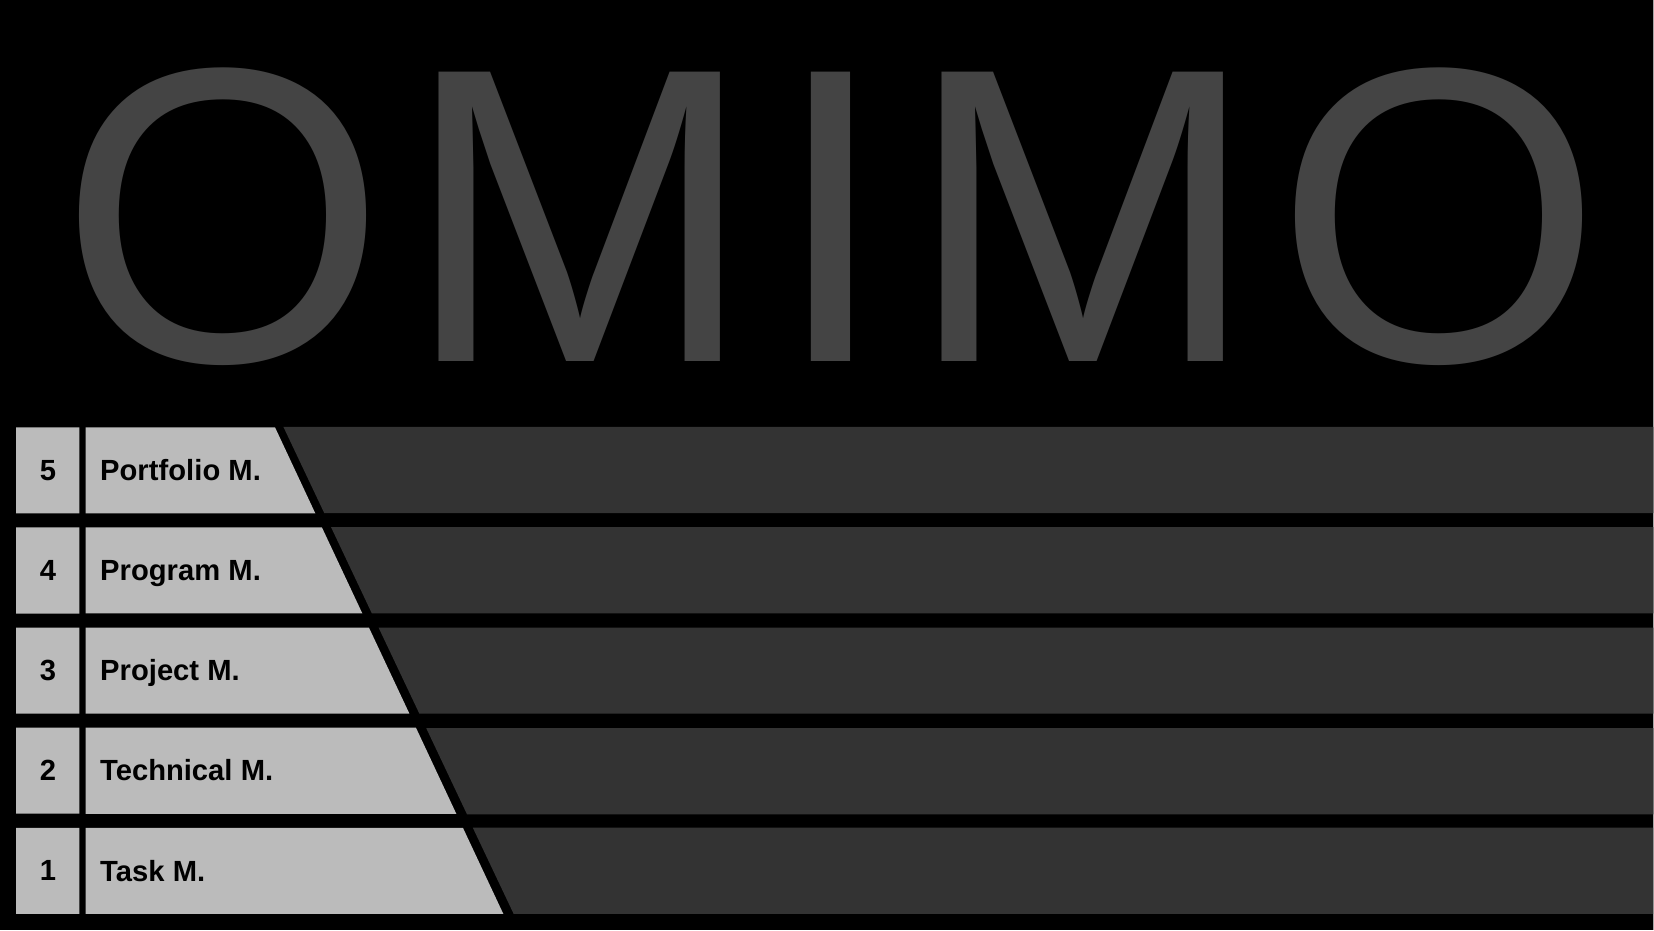

OMIMO
5
Portfolio M.
4
Program M.
3
Project M.
2
Technical M.
1
Task M.